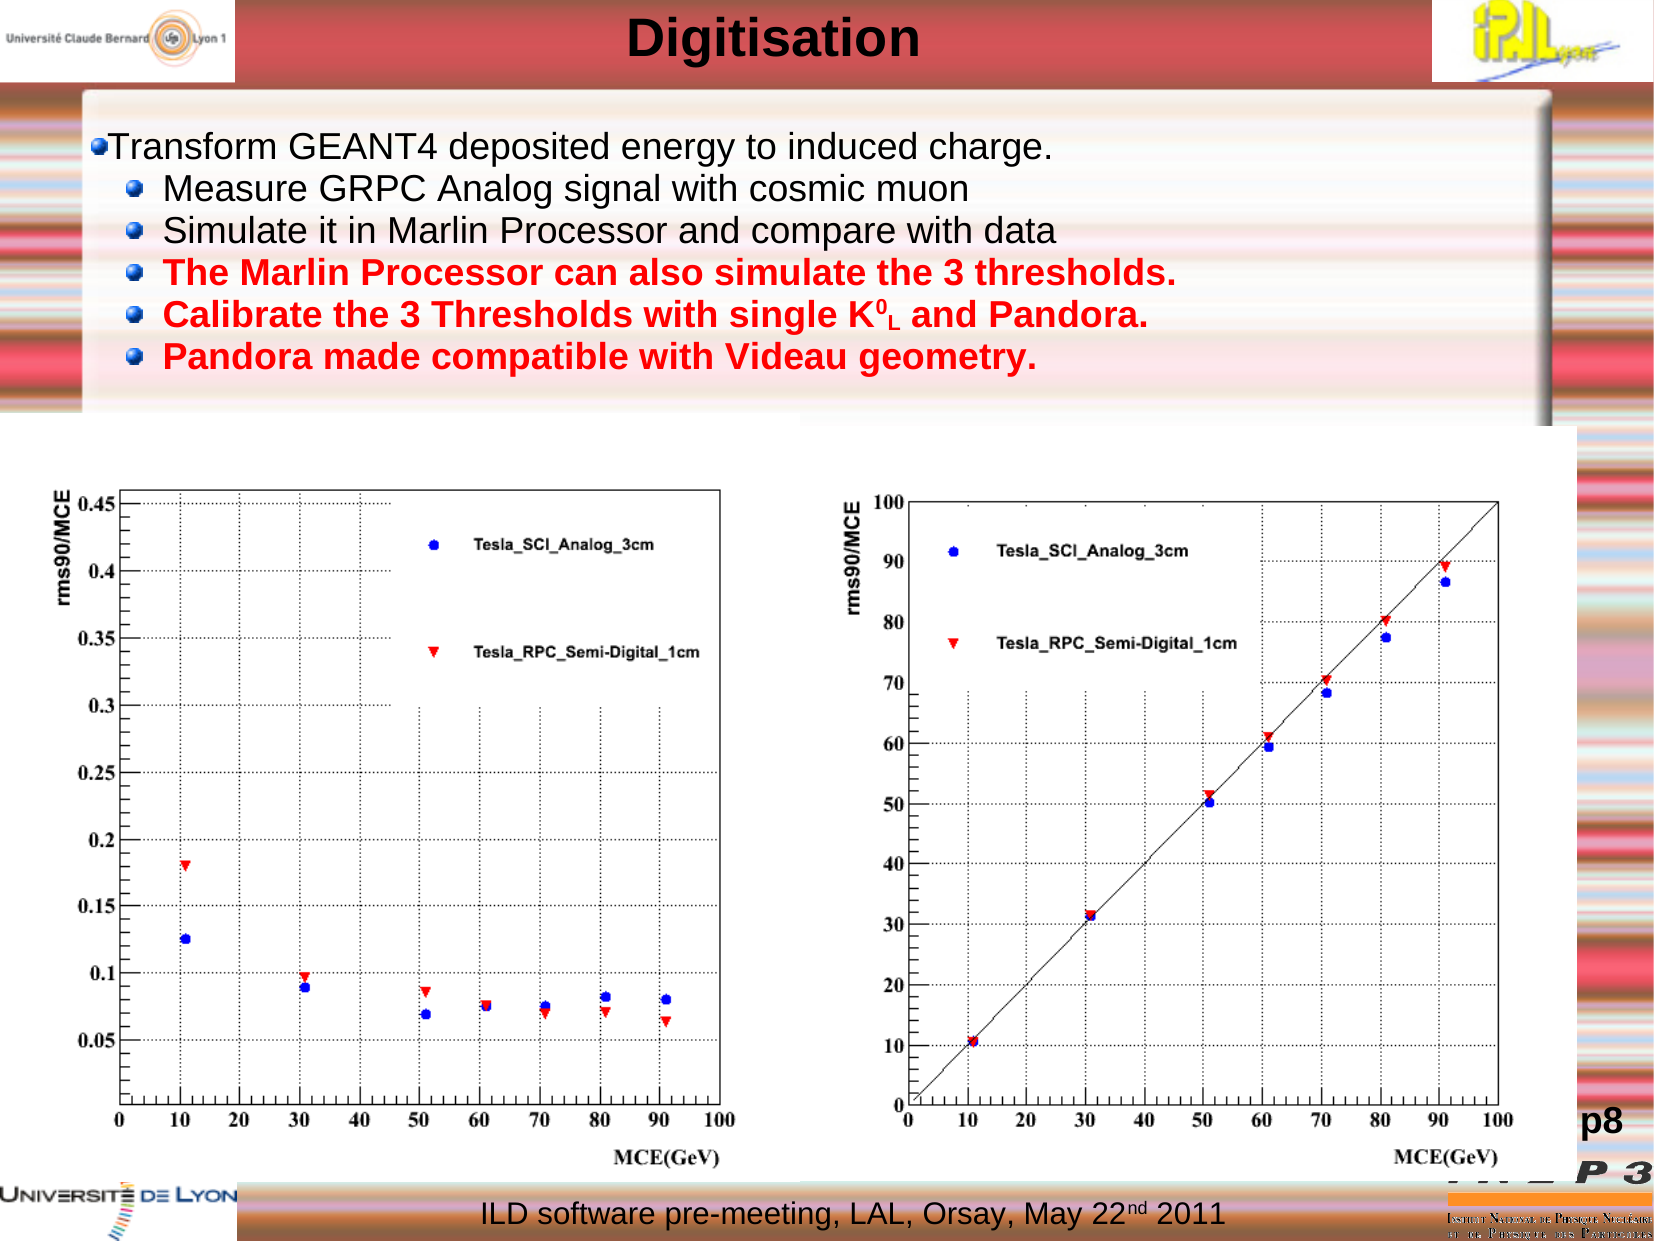

Digitisation
Transform GEANT4 deposited energy to induced charge.
Measure GRPC Analog signal with cosmic muon
Simulate it in Marlin Processor and compare with data
The Marlin Processor can also simulate the 3 thresholds.
Calibrate the 3 Thresholds with single K0L and Pandora.
Pandora made compatible with Videau geometry.